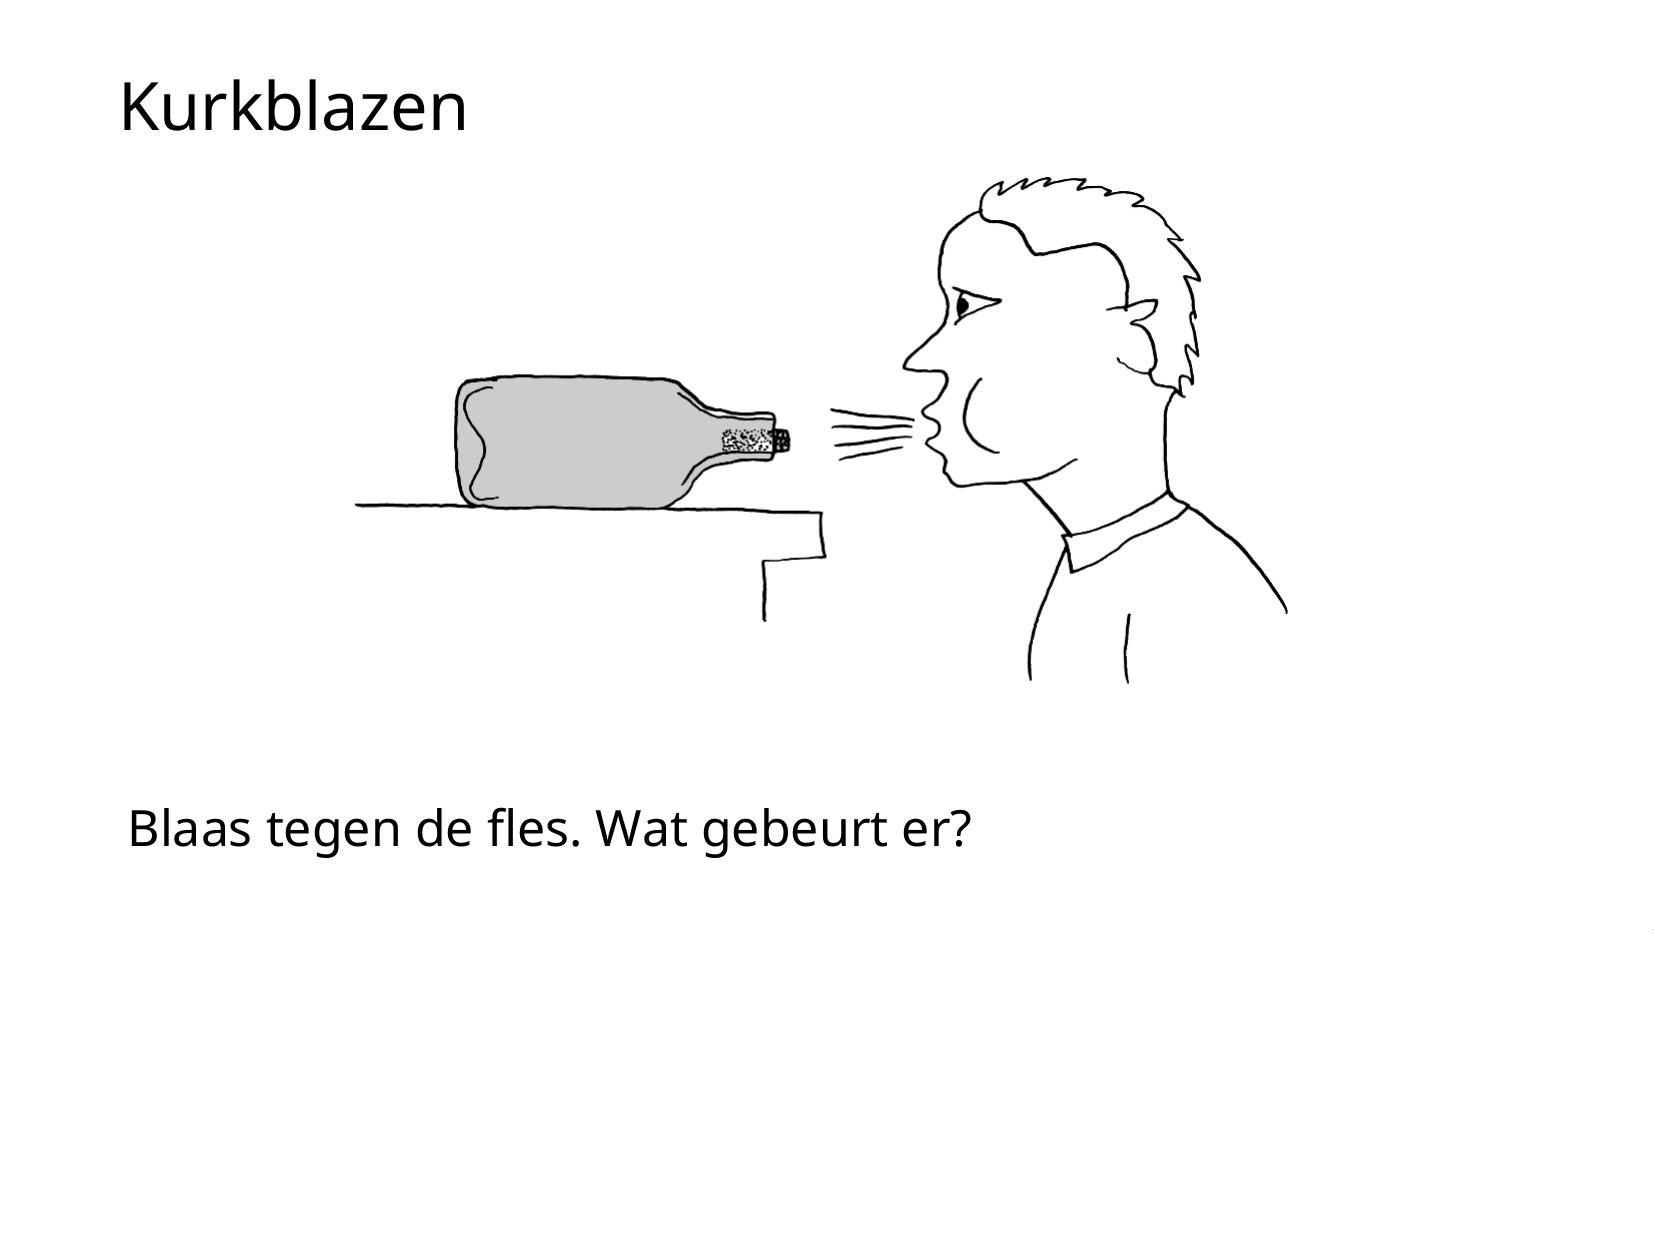

Kurkblazen
Blaas tegen de fles. Wat gebeurt er?
A – Niets
B – Kurk vliegt uit de fles
C – Kurk schiet in de fles.